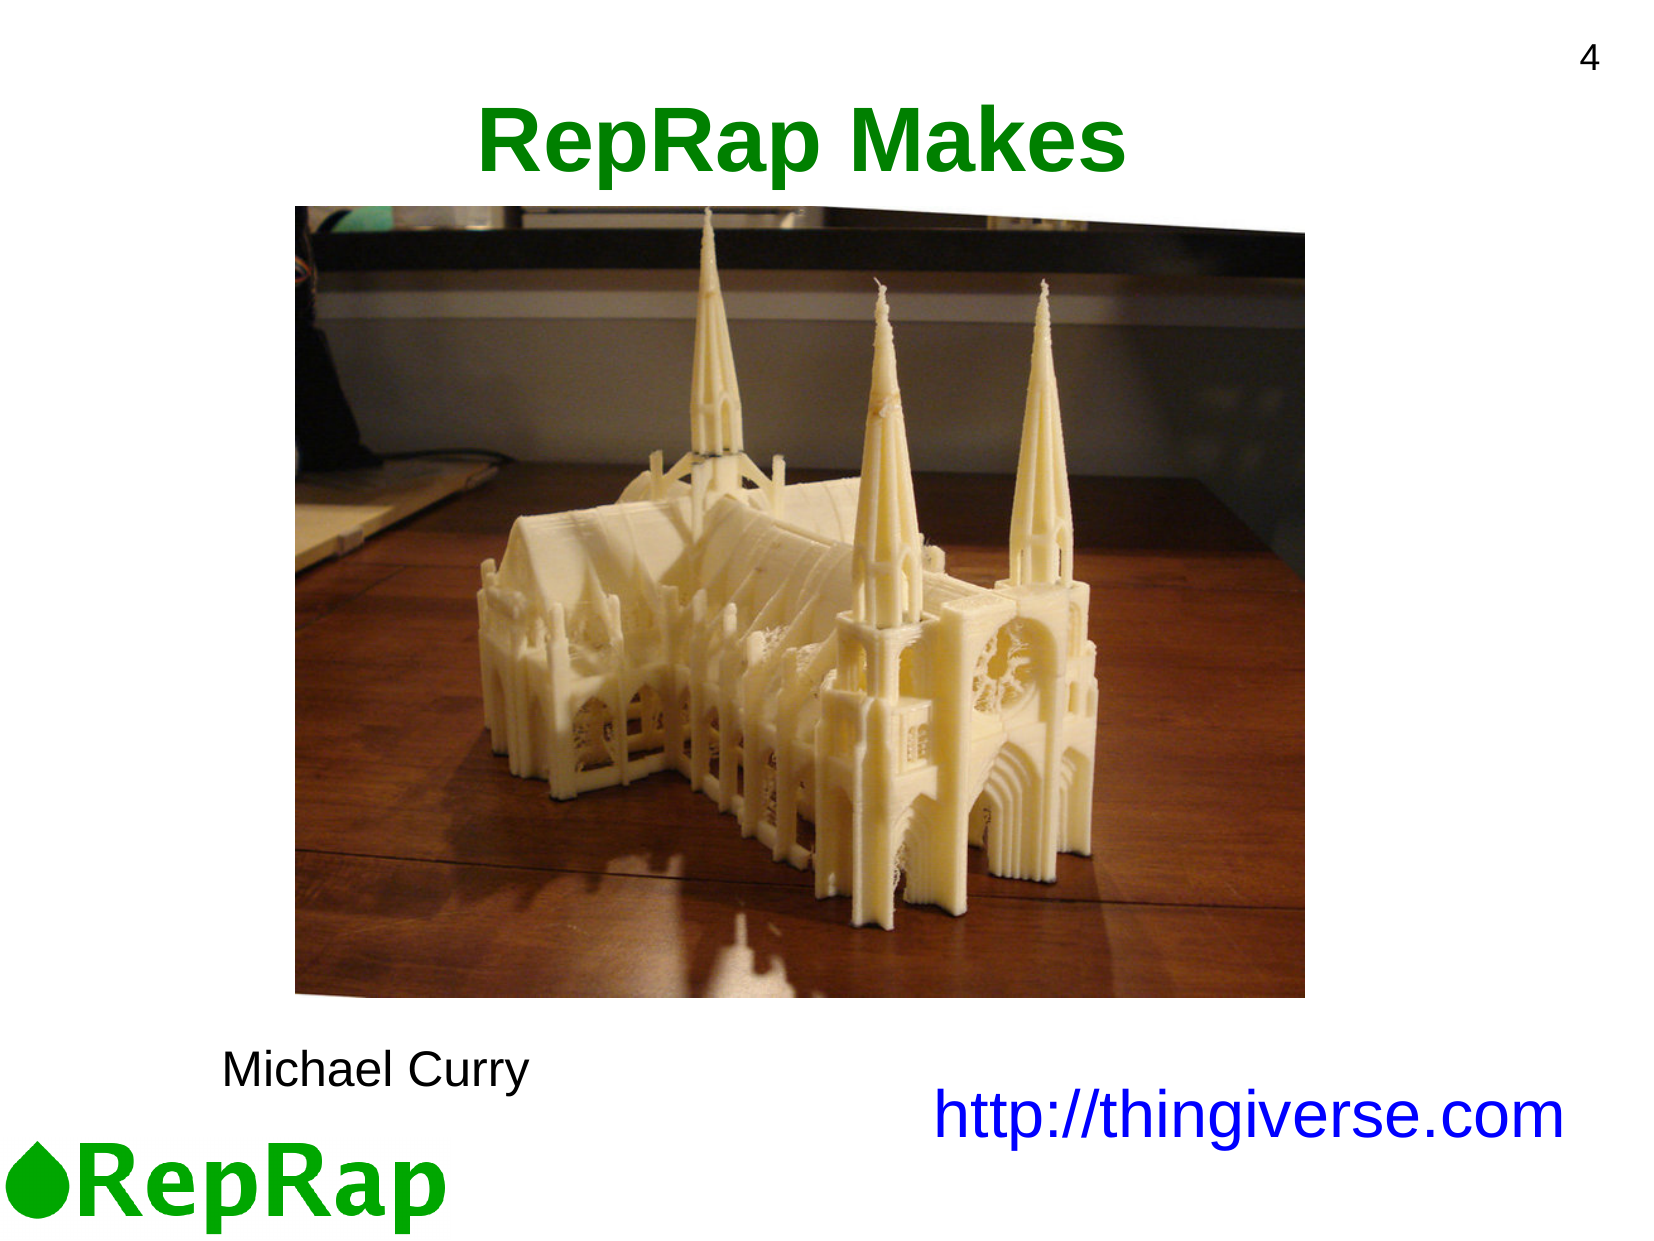

4
# RepRap Makes
Michael Curry
 http://thingiverse.com